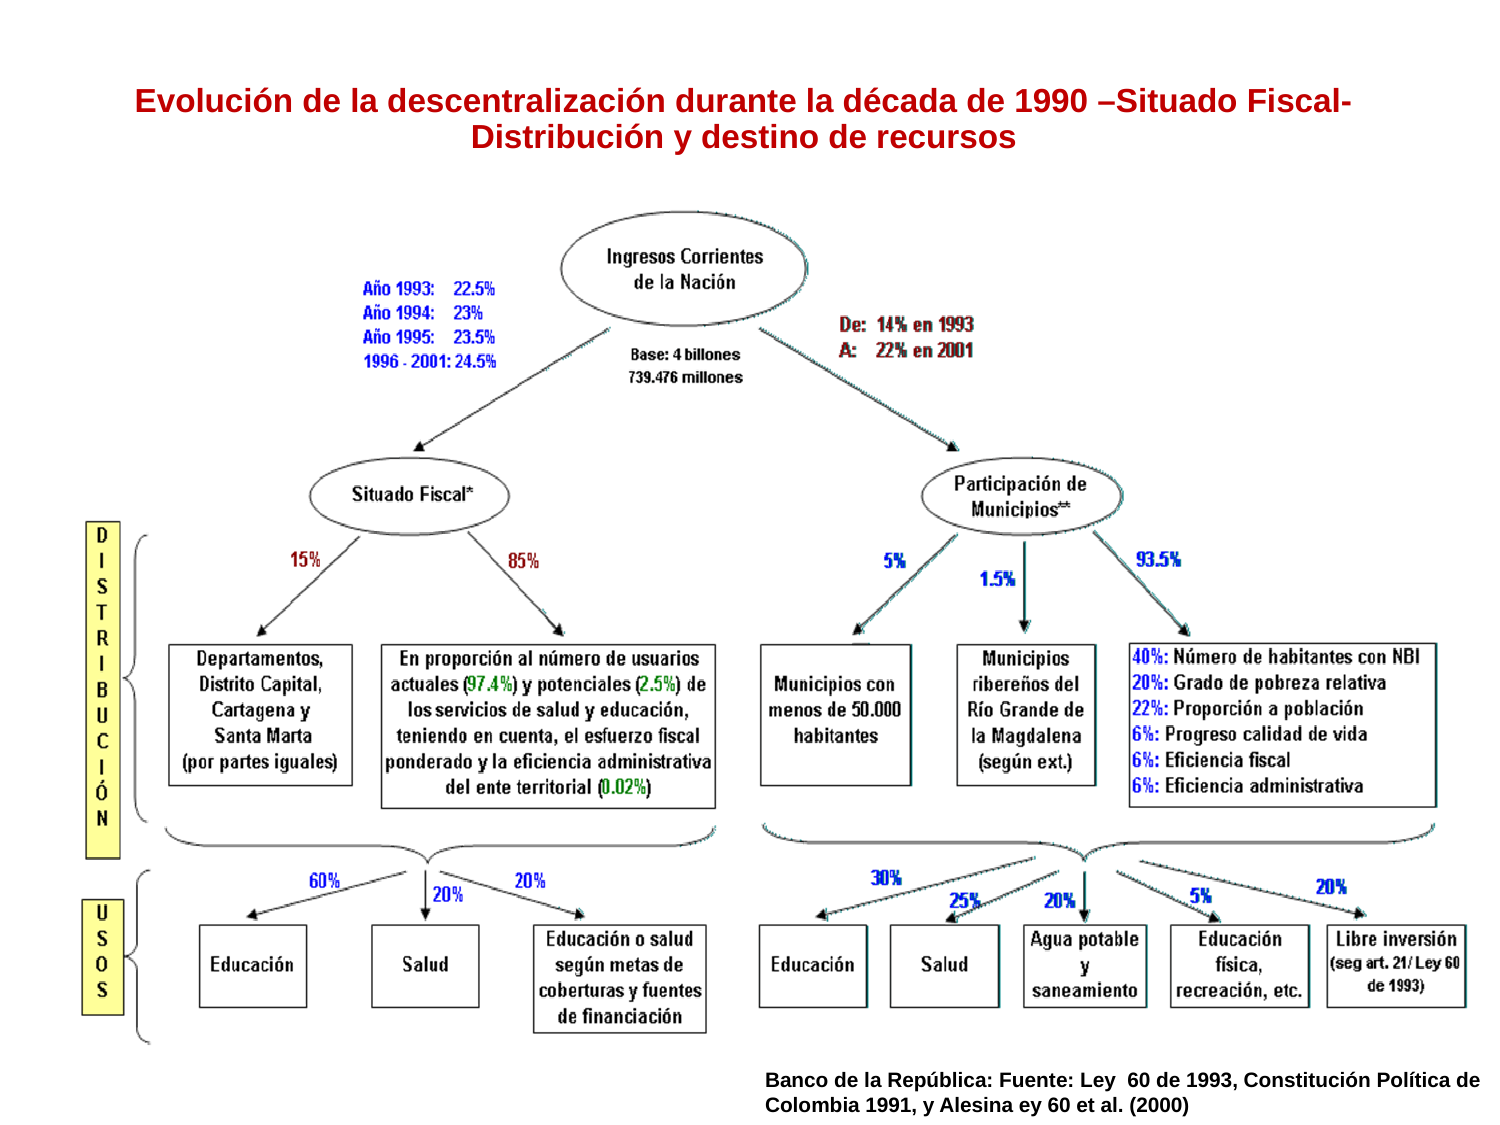

# Evolución de la descentralización durante la década de 1990 –Situado Fiscal- Distribución y destino de recursos
Banco de la República: Fuente: Ley 60 de 1993, Constitución Política de Colombia 1991, y Alesina ey 60 et al. (2000)